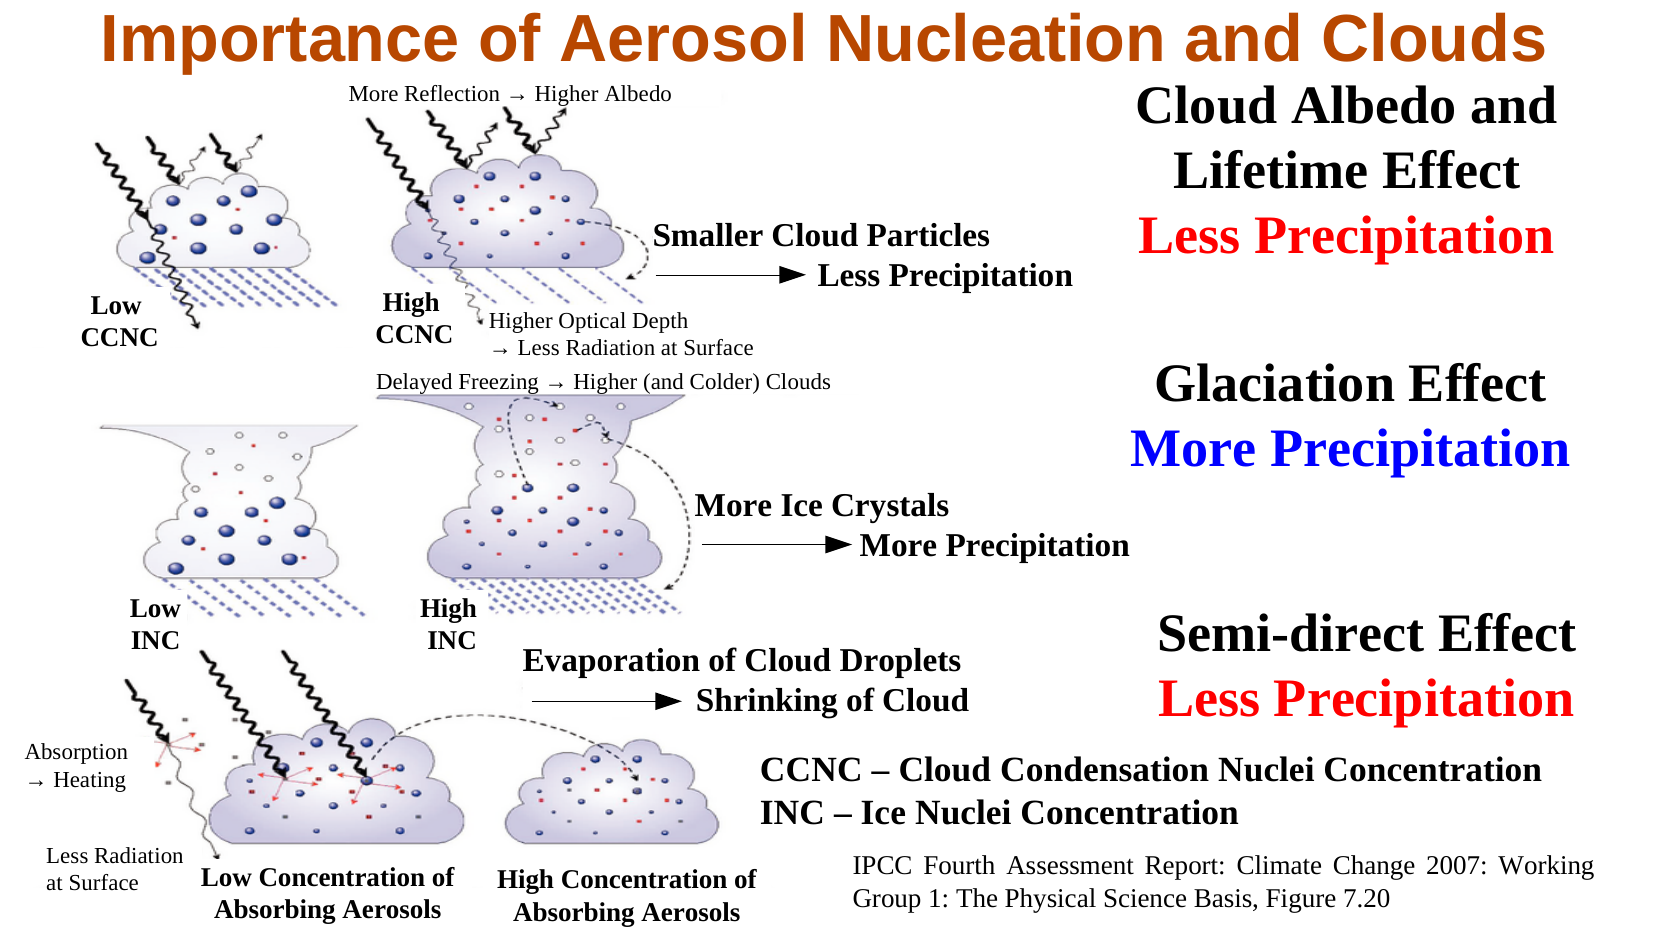

# Importance of Aerosol Nucleation and Clouds
Cloud Albedo and Lifetime Effect
Less Precipitation
More Reflection → Higher Albedo
Smaller Cloud Particles
 Less Precipitation
High
CCNC
Low
CCNC
Higher Optical Depth
→ Less Radiation at Surface
Glaciation Effect
More Precipitation
Glaciation
Delayed Freezing → Higher (and Colder) Clouds
More Ice Crystals
 More Precipitation
Low INC
High
INC
Semi-direct Effect
Less Precipitation
Evaporation of Cloud Droplets
 Shrinking of Cloud
Absorption
→ Heating
CCNC – Cloud Condensation Nuclei Concentration
INC – Ice Nuclei Concentration
IPCC Fourth Assessment Report: Climate Change 2007: Working Group 1: The Physical Science Basis, Figure 7.20
Less Radiation
at Surface
Low Concentration of Absorbing Aerosols
High Concentration of Absorbing Aerosols